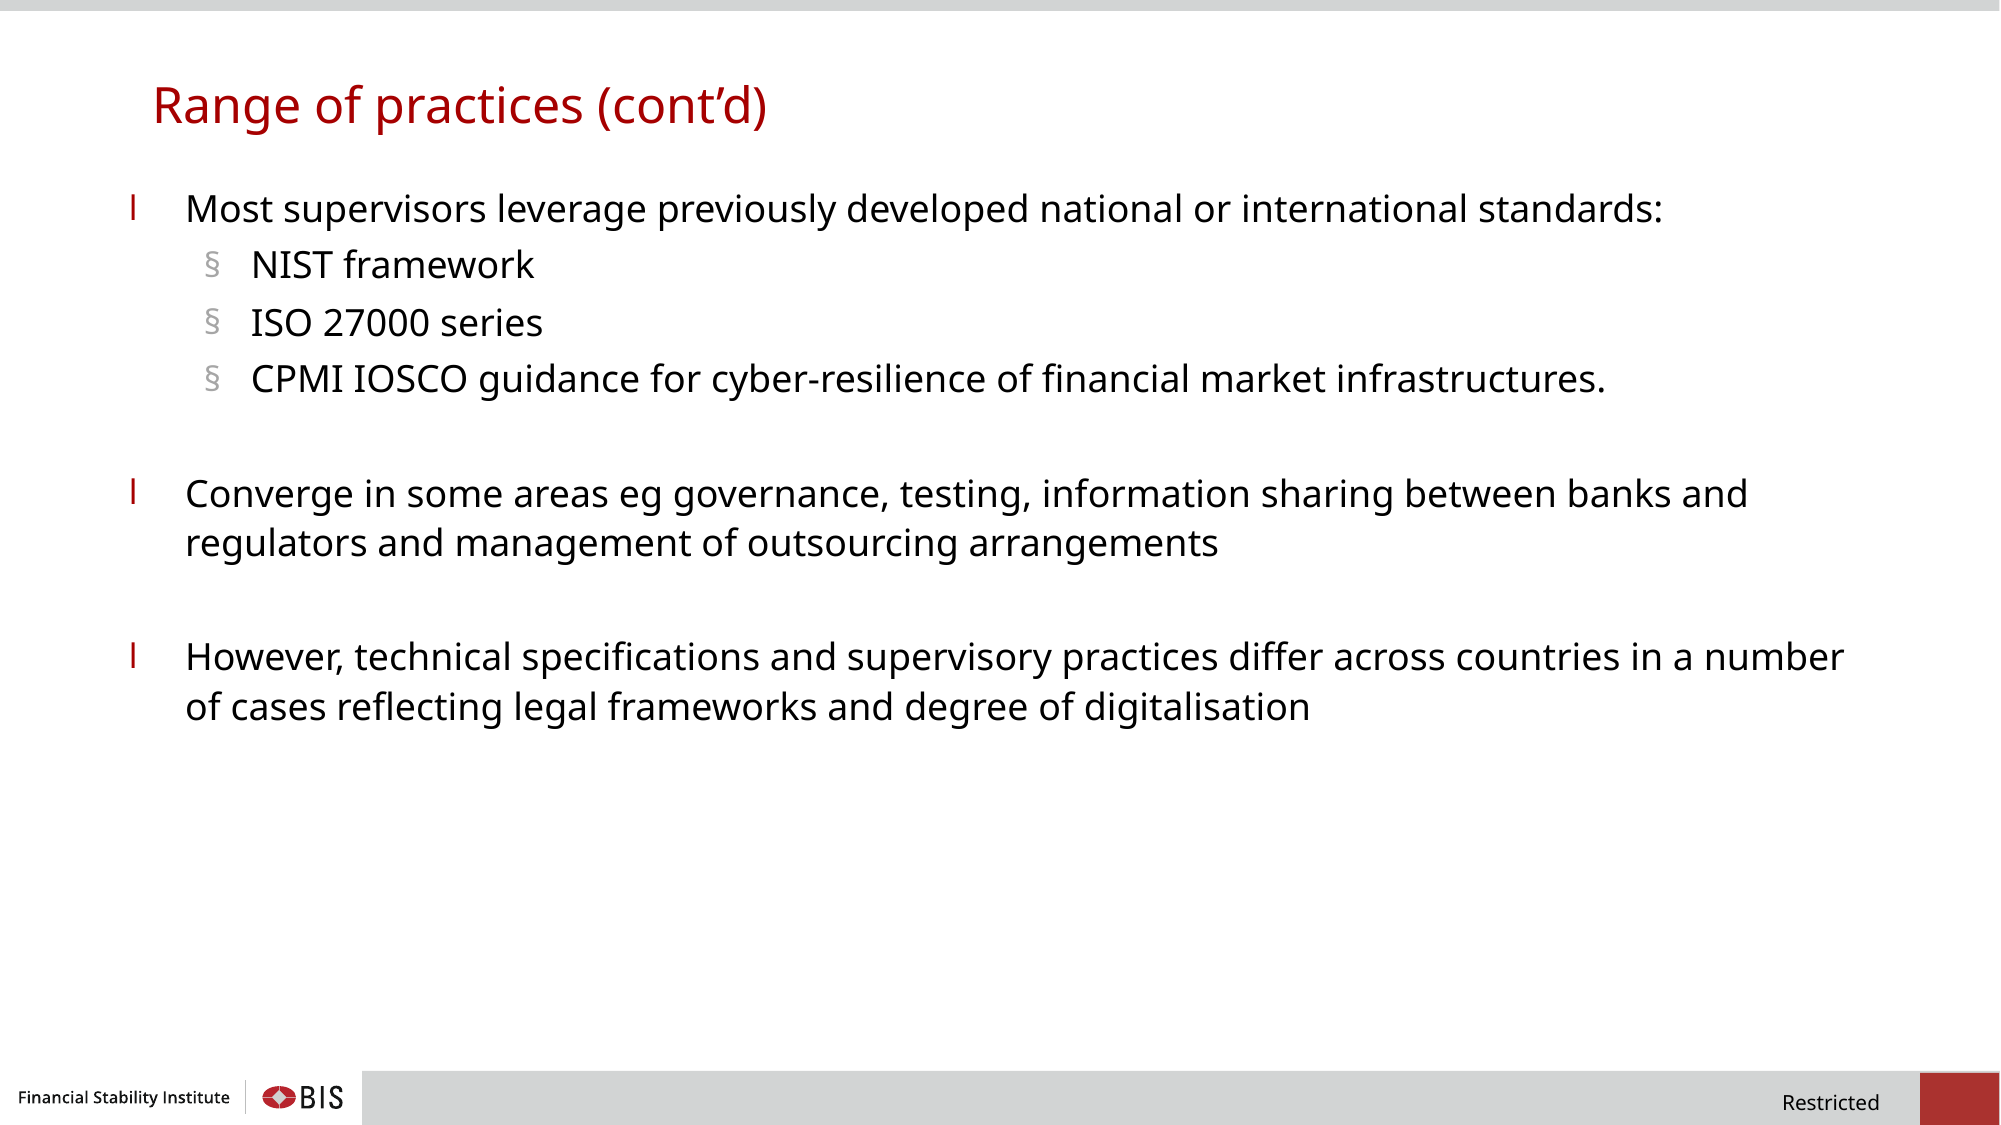

# Range of practices (cont’d)
Most supervisors leverage previously developed national or international standards:
NIST framework
ISO 27000 series
CPMI IOSCO guidance for cyber-resilience of financial market infrastructures.
Converge in some areas eg governance, testing, information sharing between banks and regulators and management of outsourcing arrangements
However, technical specifications and supervisory practices differ across countries in a number of cases reflecting legal frameworks and degree of digitalisation